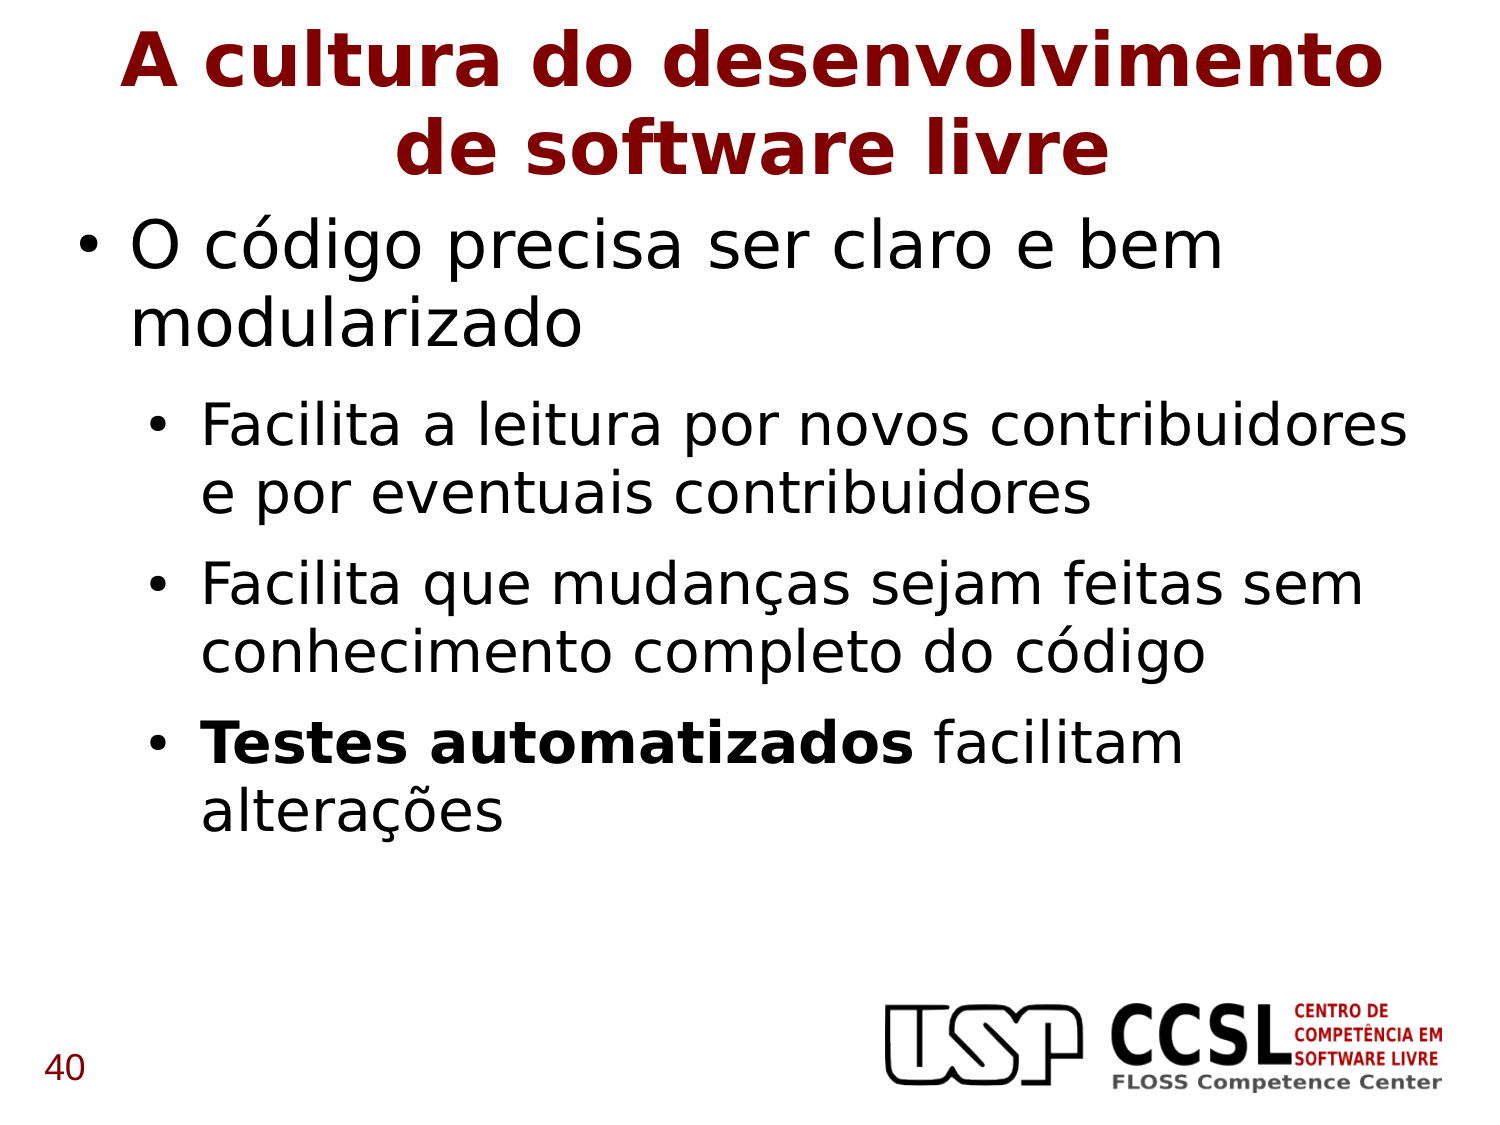

# A cultura do desenvolvimento de software livre
O código precisa ser claro e bem modularizado
Facilita a leitura por novos contribuidores e por eventuais contribuidores
Facilita que mudanças sejam feitas sem conhecimento completo do código
Testes automatizados facilitam alterações